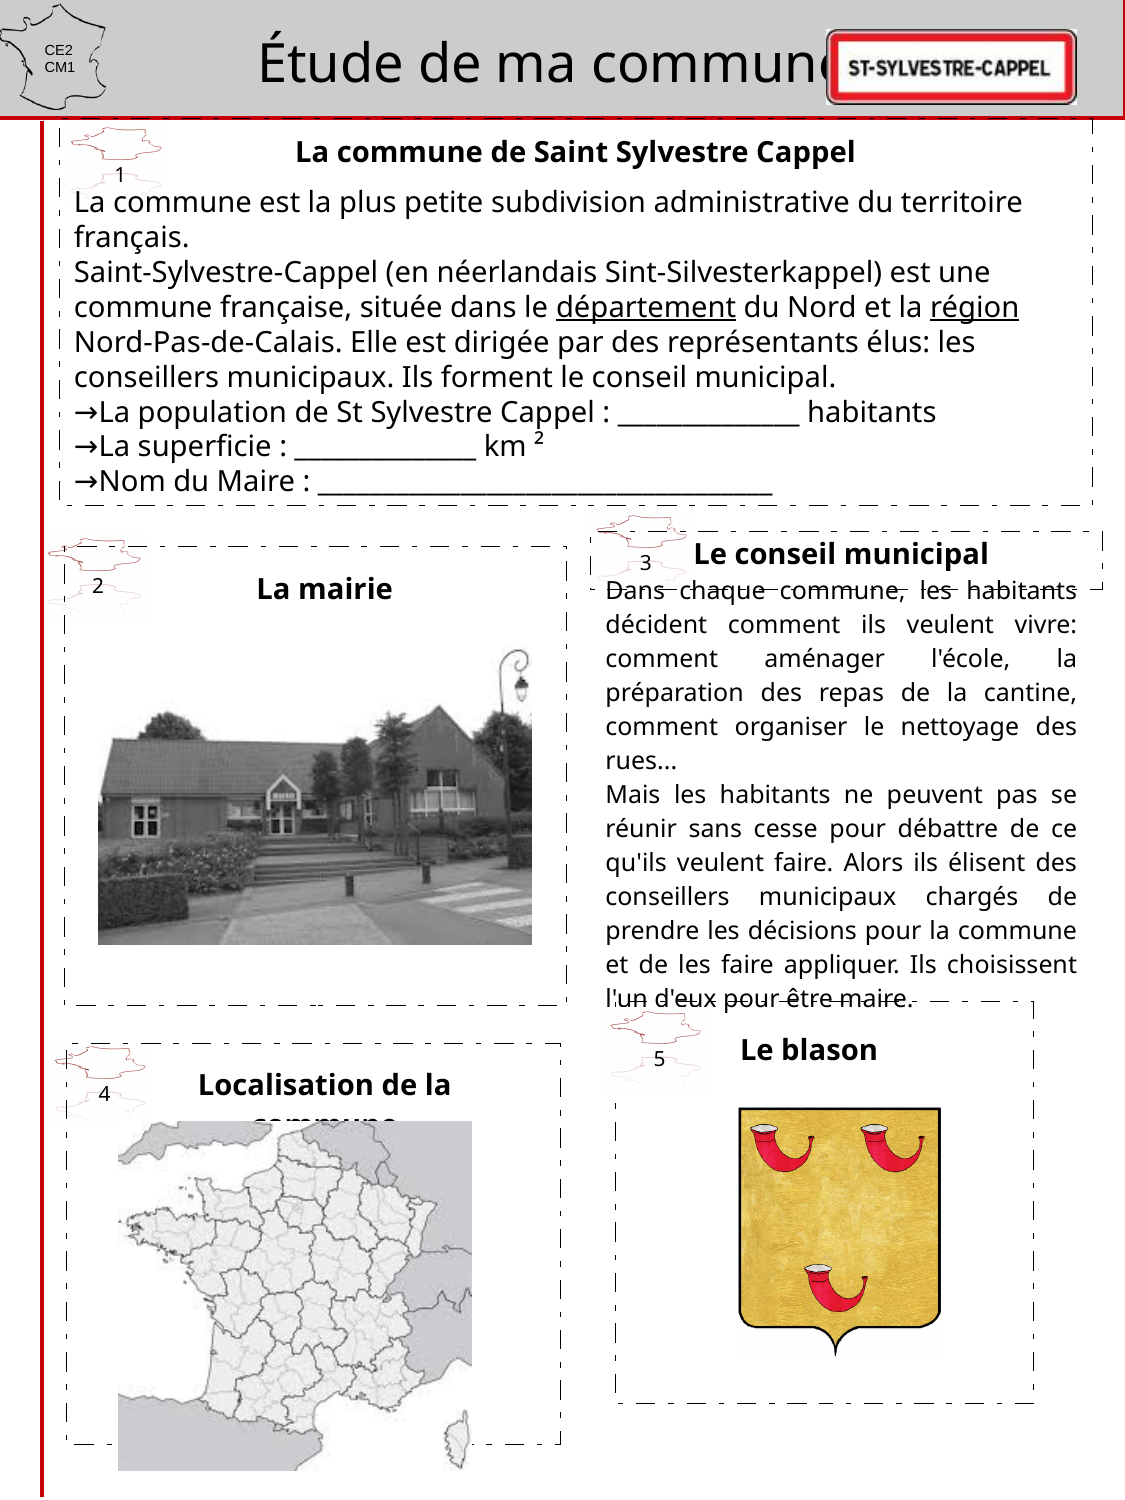

Étude de ma commune
CE2
CM1
La commune de Saint Sylvestre Cappel
La commune est la plus petite subdivision administrative du territoire français.
Saint-Sylvestre-Cappel (en néerlandais Sint-Silvesterkappel) est une commune française, située dans le département du Nord et la région Nord-Pas-de-Calais. Elle est dirigée par des représentants élus: les conseillers municipaux. Ils forment le conseil municipal.
→La population de St Sylvestre Cappel : ______________ habitants
→La superficie : ______________ km ²
→Nom du Maire : ___________________________________
1
3
Le conseil municipal
Dans chaque commune, les habitants décident comment ils veulent vivre: comment aménager l'école, la préparation des repas de la cantine, comment organiser le nettoyage des rues...
Mais les habitants ne peuvent pas se réunir sans cesse pour débattre de ce qu'ils veulent faire. Alors ils élisent des conseillers municipaux chargés de prendre les décisions pour la commune et de les faire appliquer. Ils choisissent l'un d'eux pour être maire.
2
La mairie
5
Le blason
4
Localisation de la commune